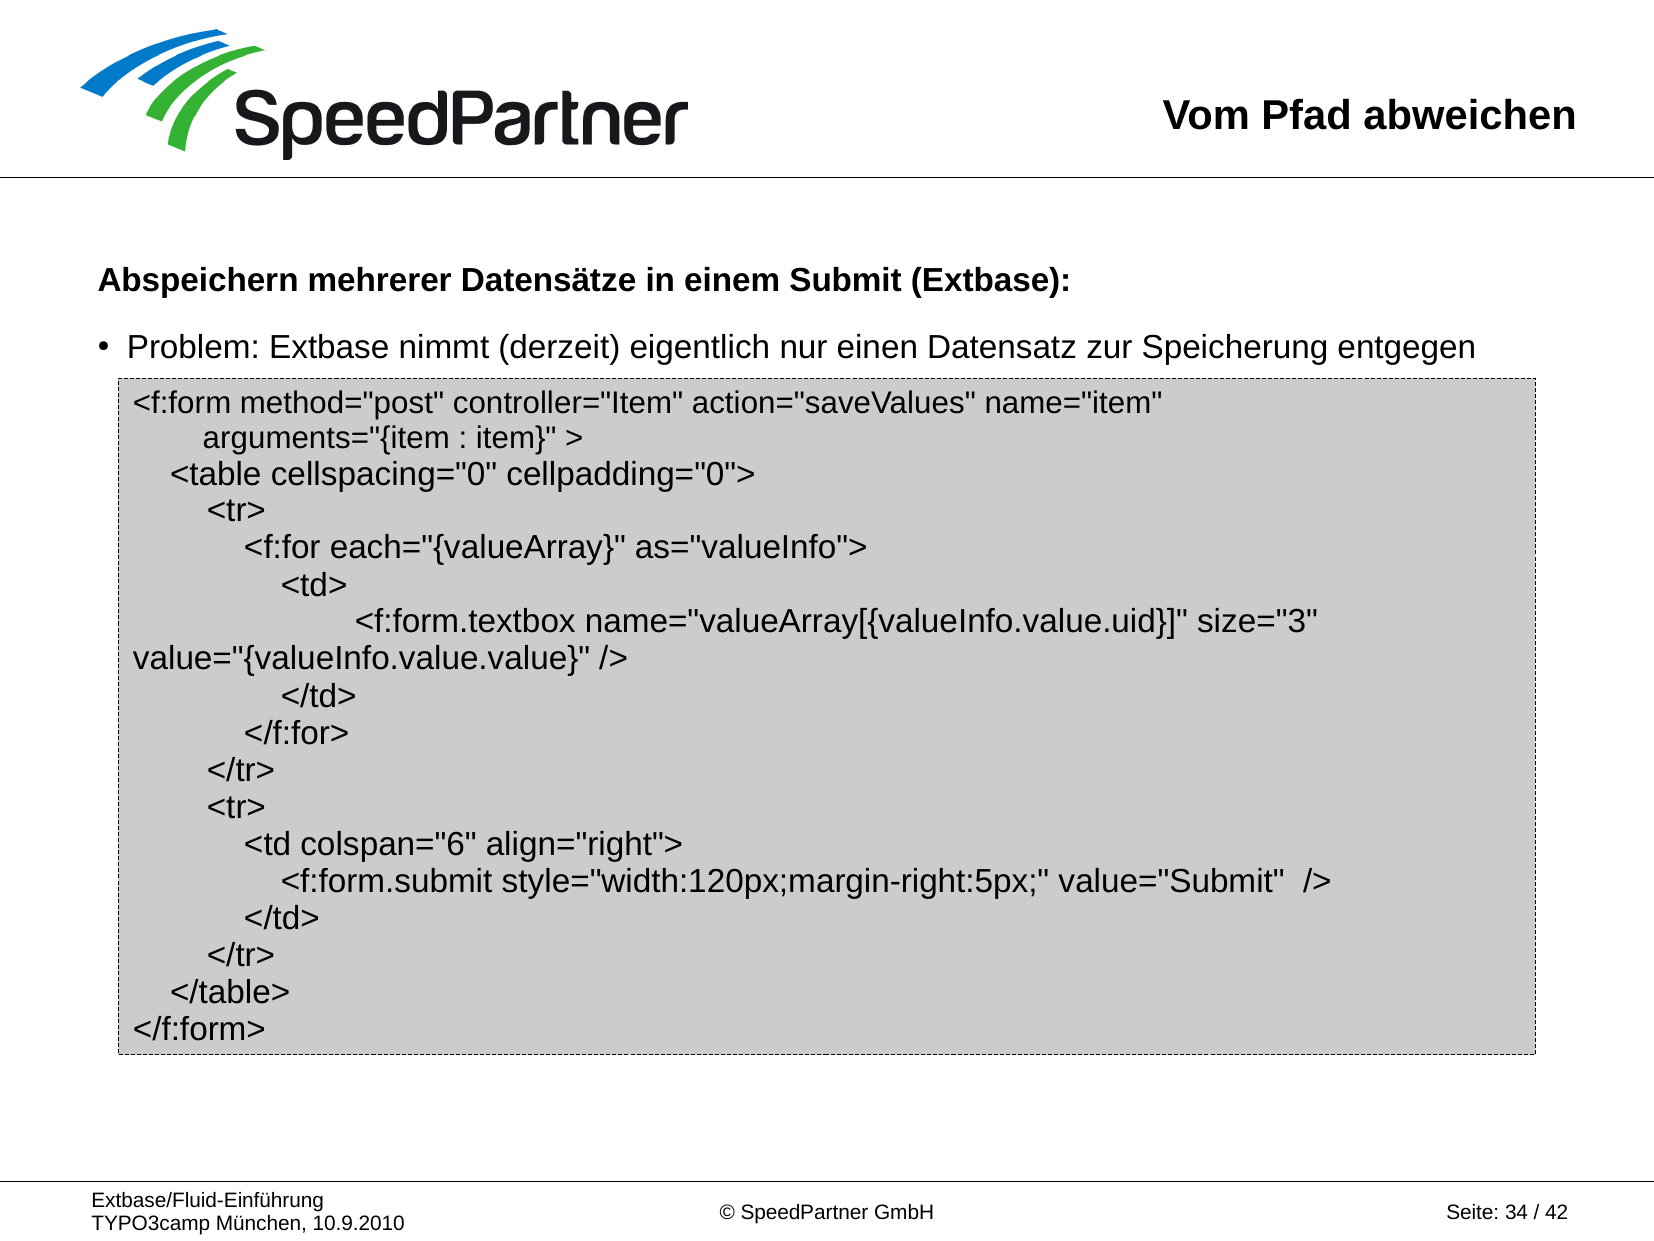

# Vom Pfad abweichen
Abspeichern mehrerer Datensätze in einem Submit (Extbase):
Problem: Extbase nimmt (derzeit) eigentlich nur einen Datensatz zur Speicherung entgegen
<f:form method="post" controller="Item" action="saveValues" name="item"
 arguments="{item : item}" >
 <table cellspacing="0" cellpadding="0">
 <tr>
 <f:for each="{valueArray}" as="valueInfo">
 <td>
 <f:form.textbox name="valueArray[{valueInfo.value.uid}]" size="3" value="{valueInfo.value.value}" />
 </td>
 </f:for>
 </tr>
 <tr>
 <td colspan="6" align="right">
 <f:form.submit style="width:120px;margin-right:5px;" value="Submit" />
 </td>
 </tr>
 </table>
</f:form>